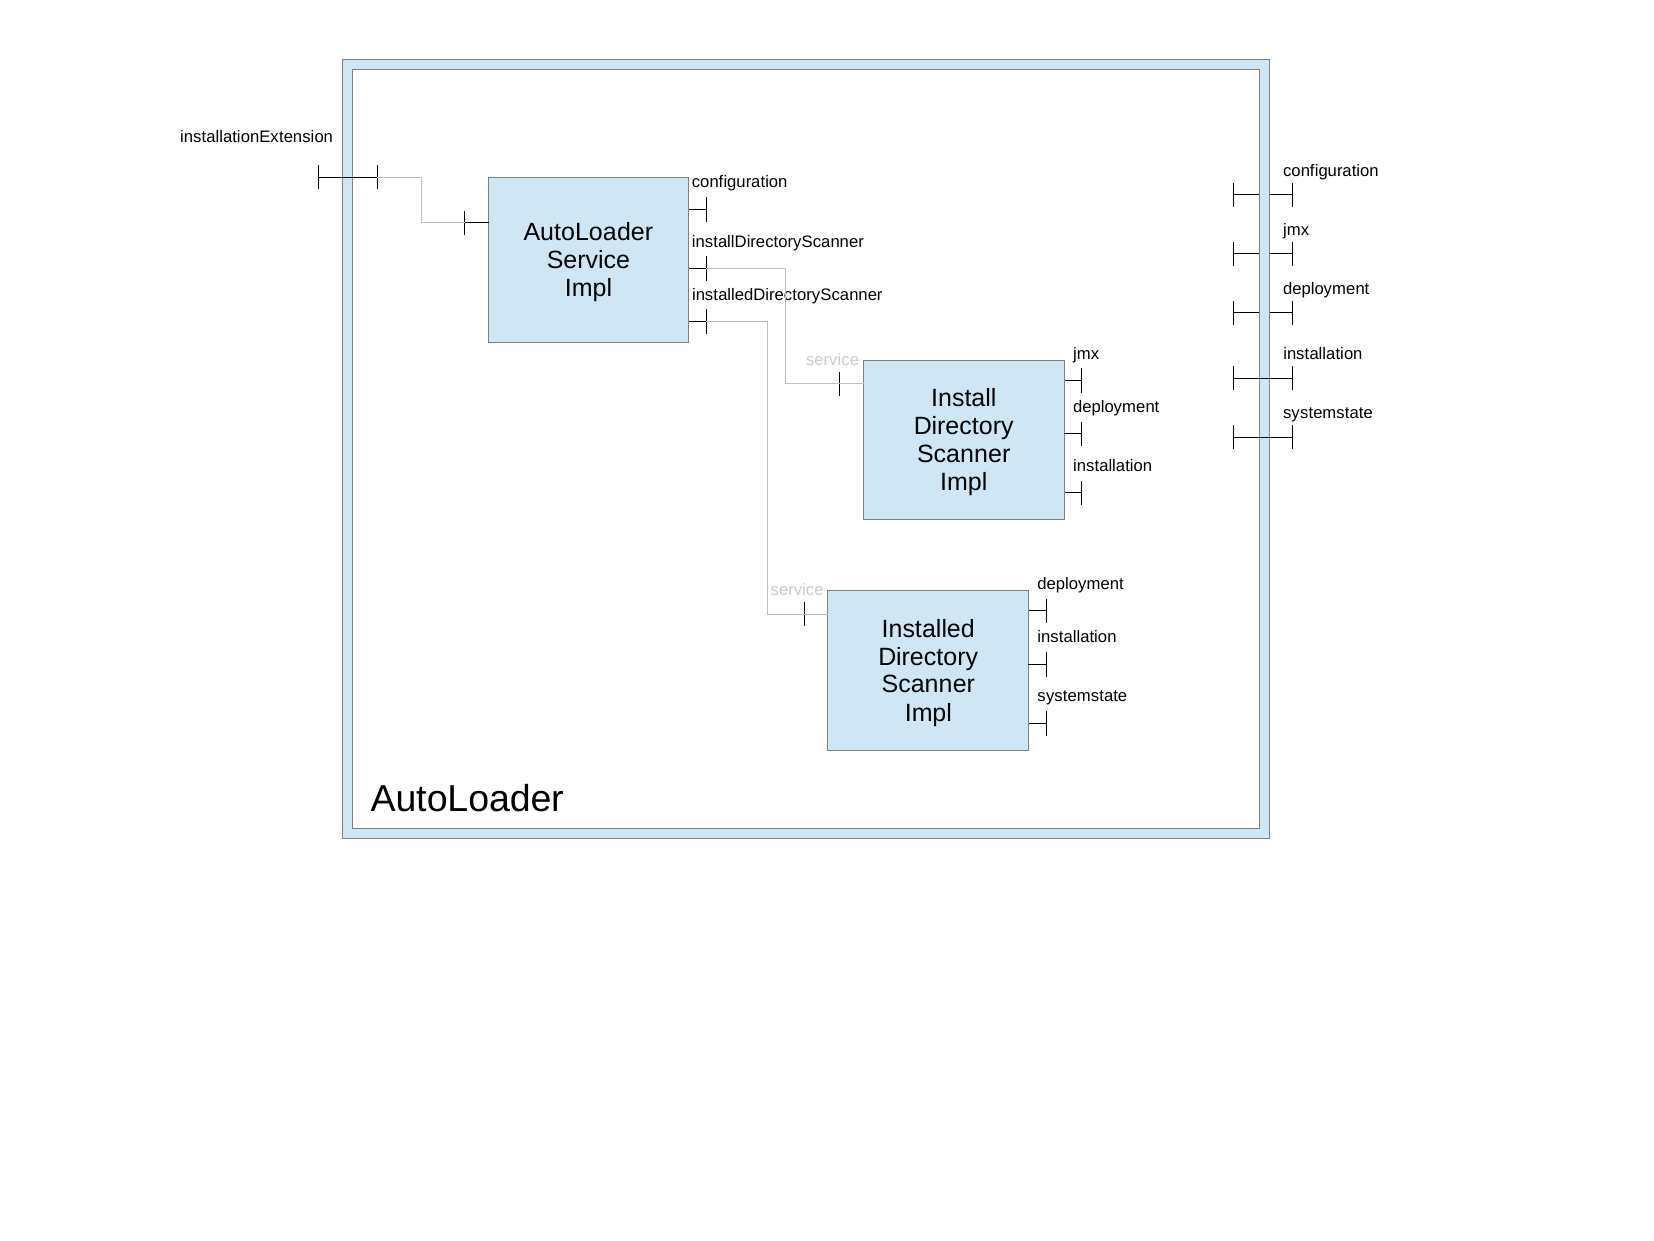

installationExtension
configuration
configuration
AutoLoader
Service
Impl
jmx
installDirectoryScanner
deployment
installedDirectoryScanner
jmx
installation
service
Install
Directory
Scanner
Impl
deployment
systemstate
installation
deployment
service
Installed
Directory
Scanner
Impl
installation
systemstate
AutoLoader